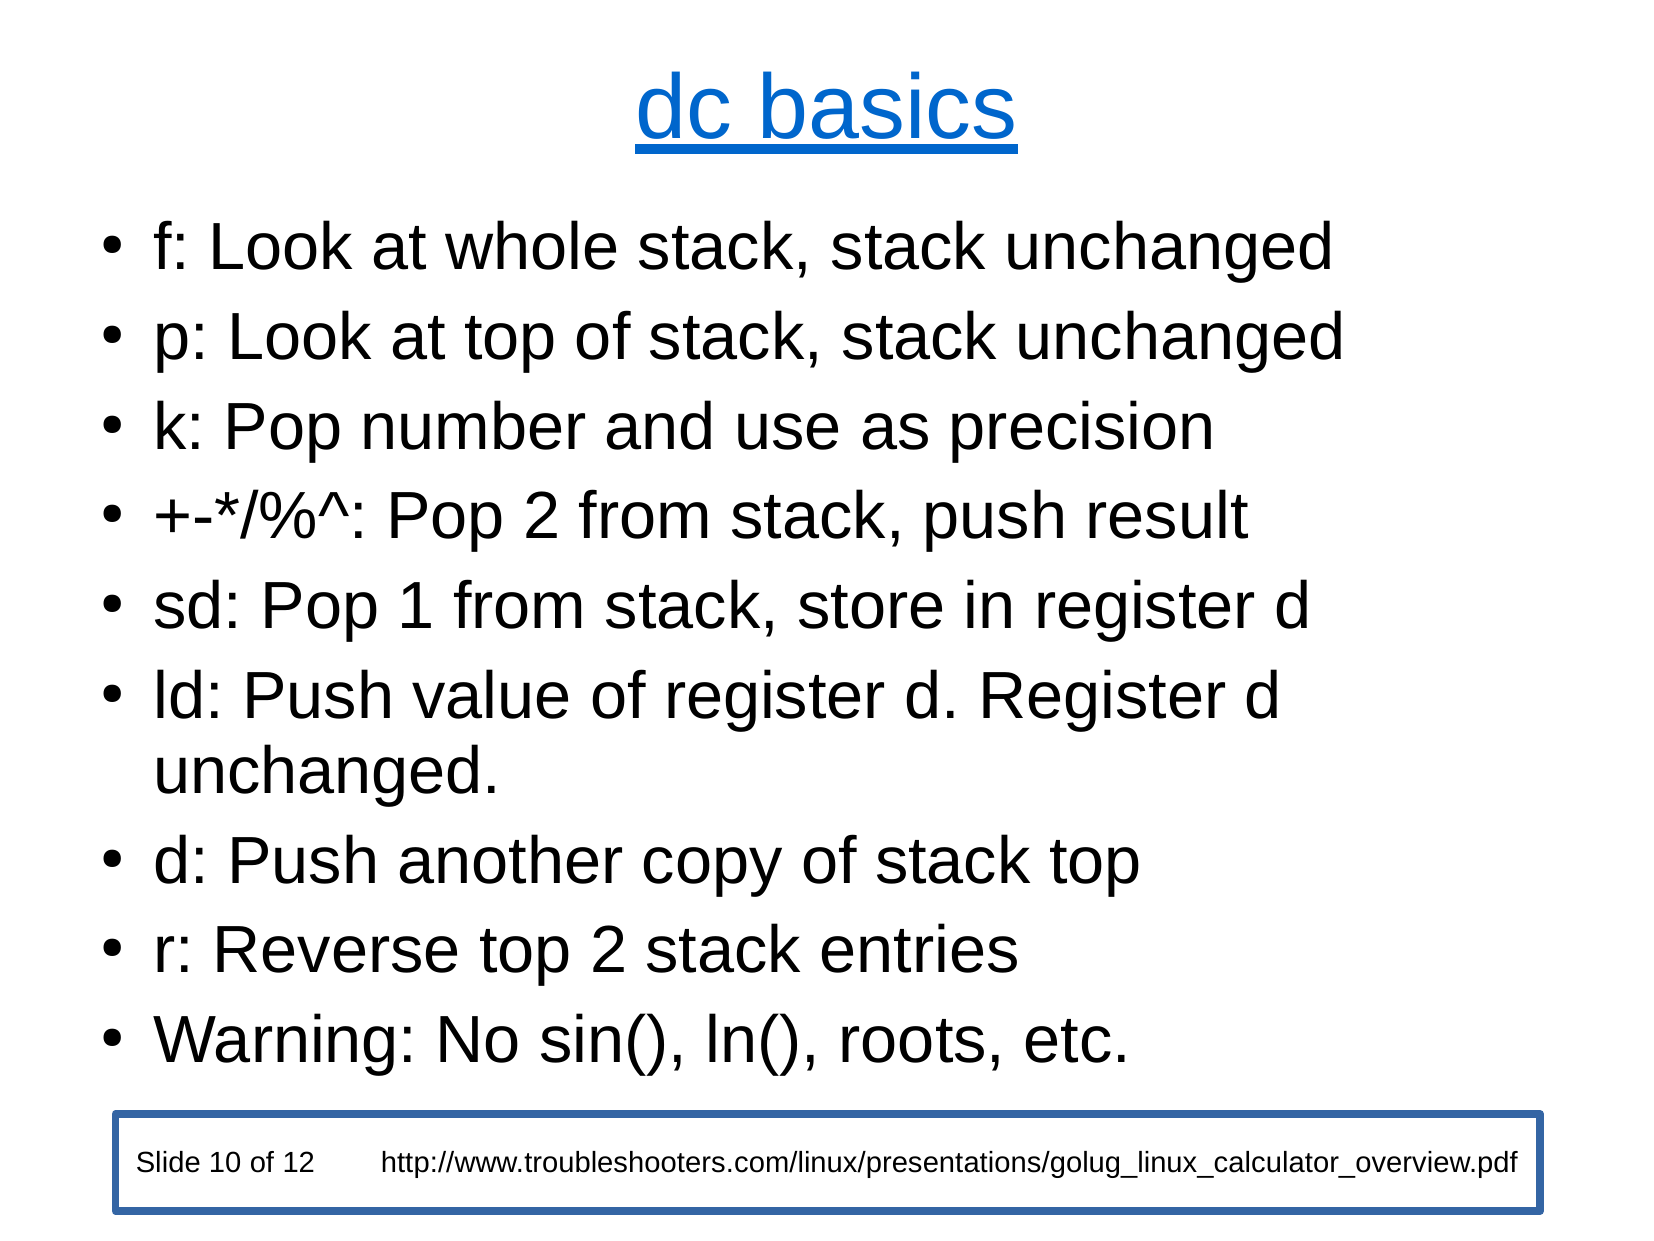

# dc basics
f: Look at whole stack, stack unchanged
p: Look at top of stack, stack unchanged
k: Pop number and use as precision
+-*/%^: Pop 2 from stack, push result
sd: Pop 1 from stack, store in register d
ld: Push value of register d. Register d unchanged.
d: Push another copy of stack top
r: Reverse top 2 stack entries
Warning: No sin(), ln(), roots, etc.
Slide of 12 http://www.troubleshooters.com/linux/presentations/golug_linux_calculator_overview.pdf